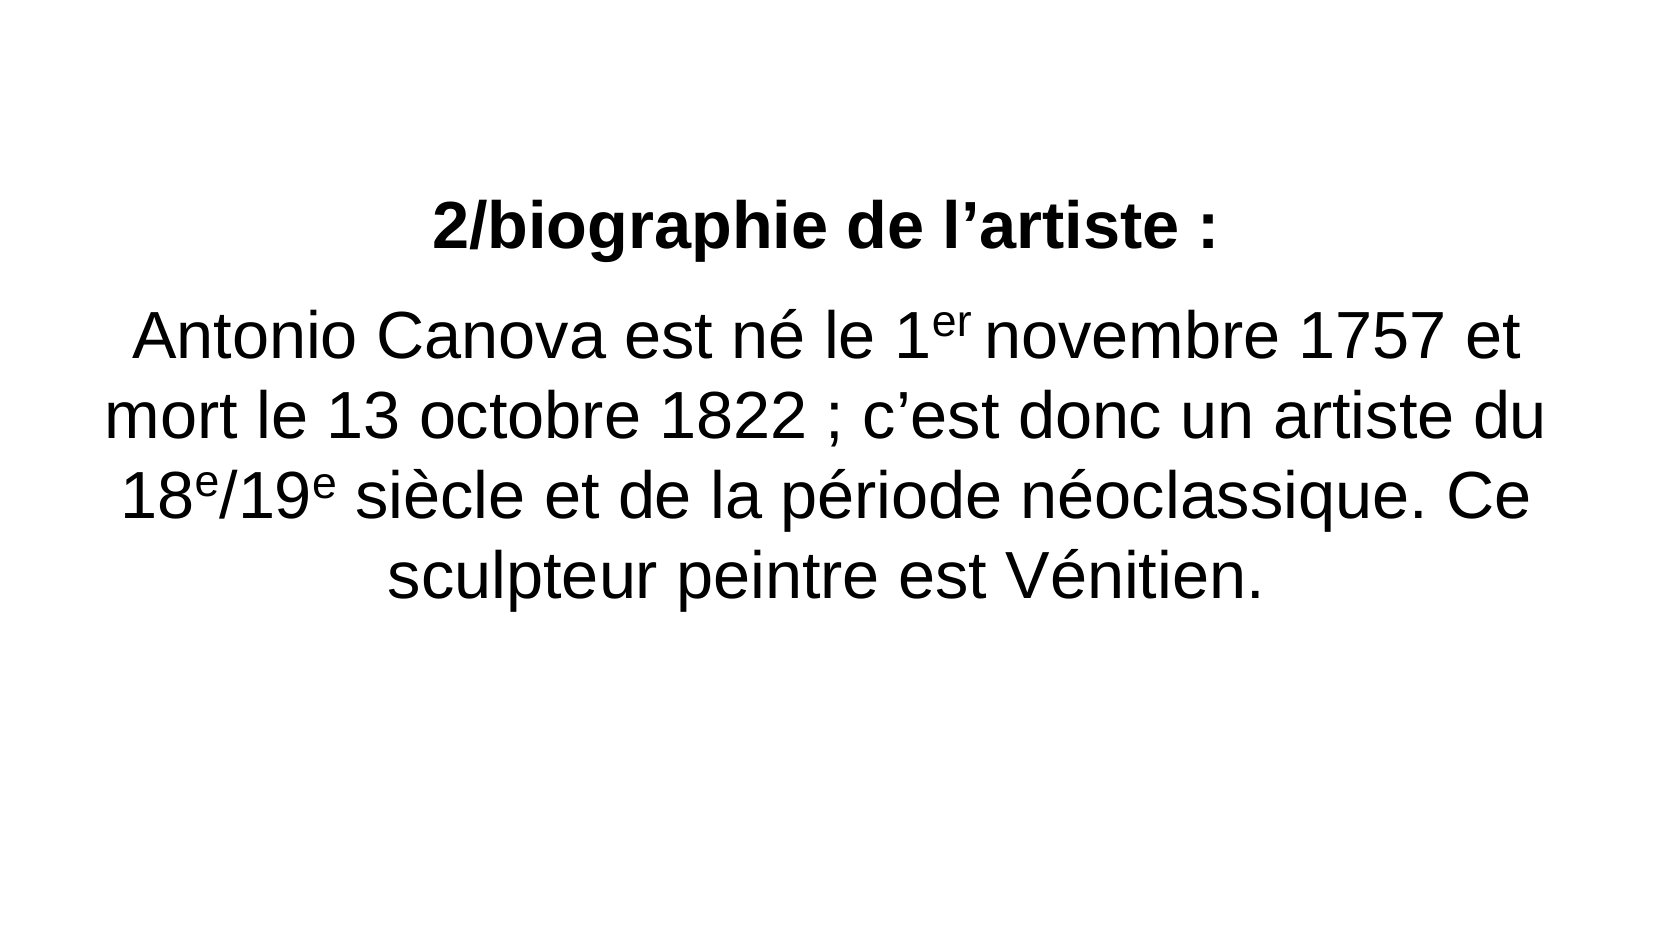

# 2/biographie de l’artiste :
Antonio Canova est né le 1er novembre 1757 et mort le 13 octobre 1822 ; c’est donc un artiste du 18e/19e siècle et de la période néoclassique. Ce sculpteur peintre est Vénitien.